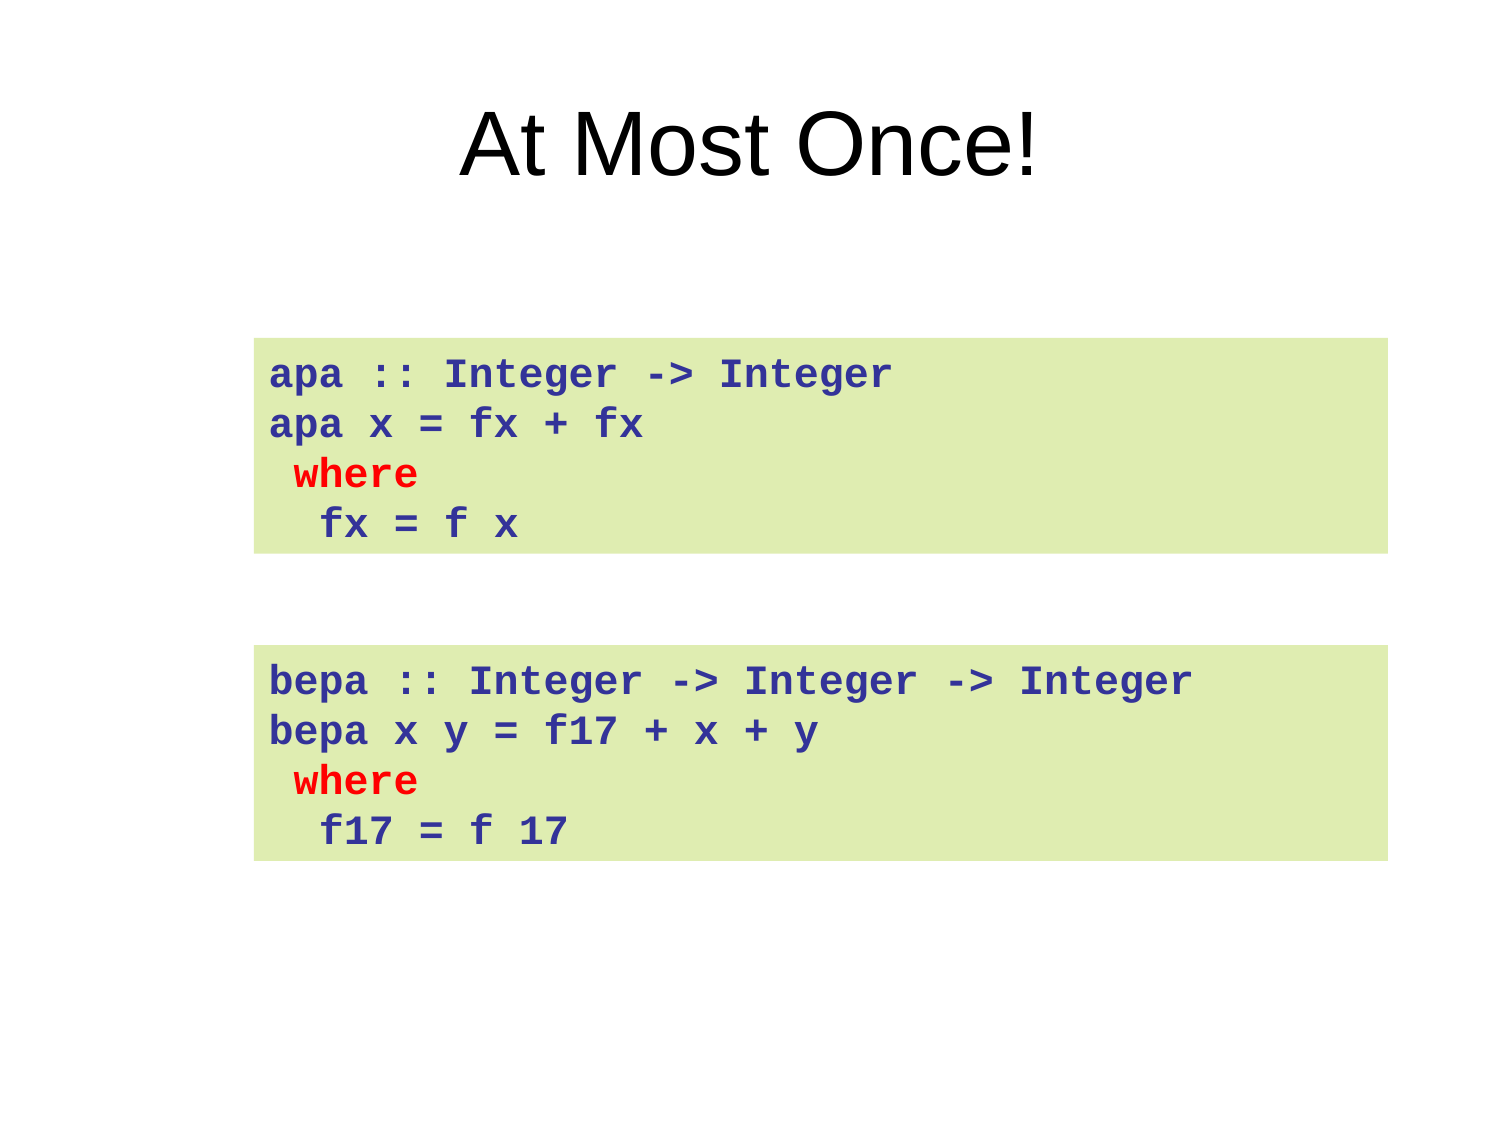

# At Most Once!
apa :: Integer -> Integer
apa x = fx + fx
 where
 fx = f x
bepa :: Integer -> Integer -> Integer
bepa x y = f17 + x + y
 where
 f17 = f 17